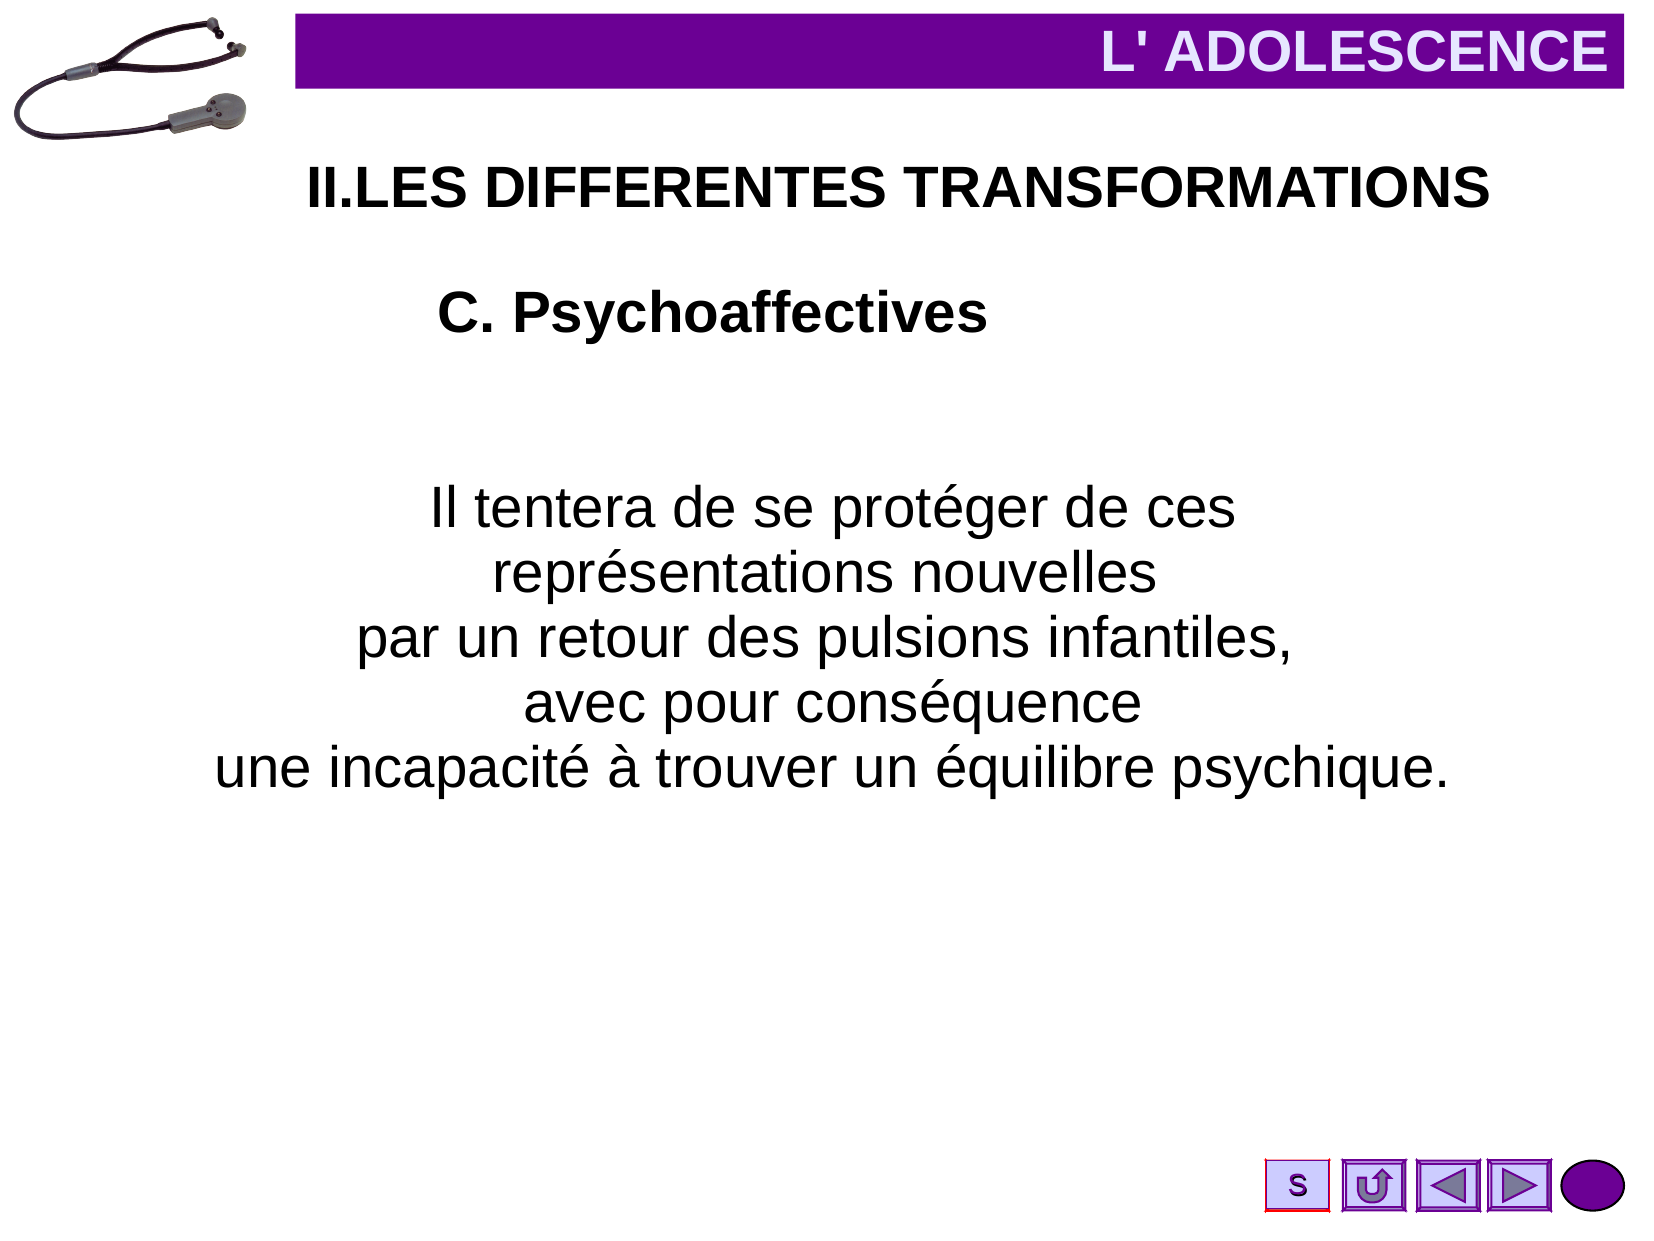

L' ADOLESCENCE
II.LES DIFFERENTES TRANSFORMATIONS
C. Psychoaffectives
Il tentera de se protéger de ces
représentations nouvelles
par un retour des pulsions infantiles,
avec pour conséquence
une incapacité à trouver un équilibre psychique.